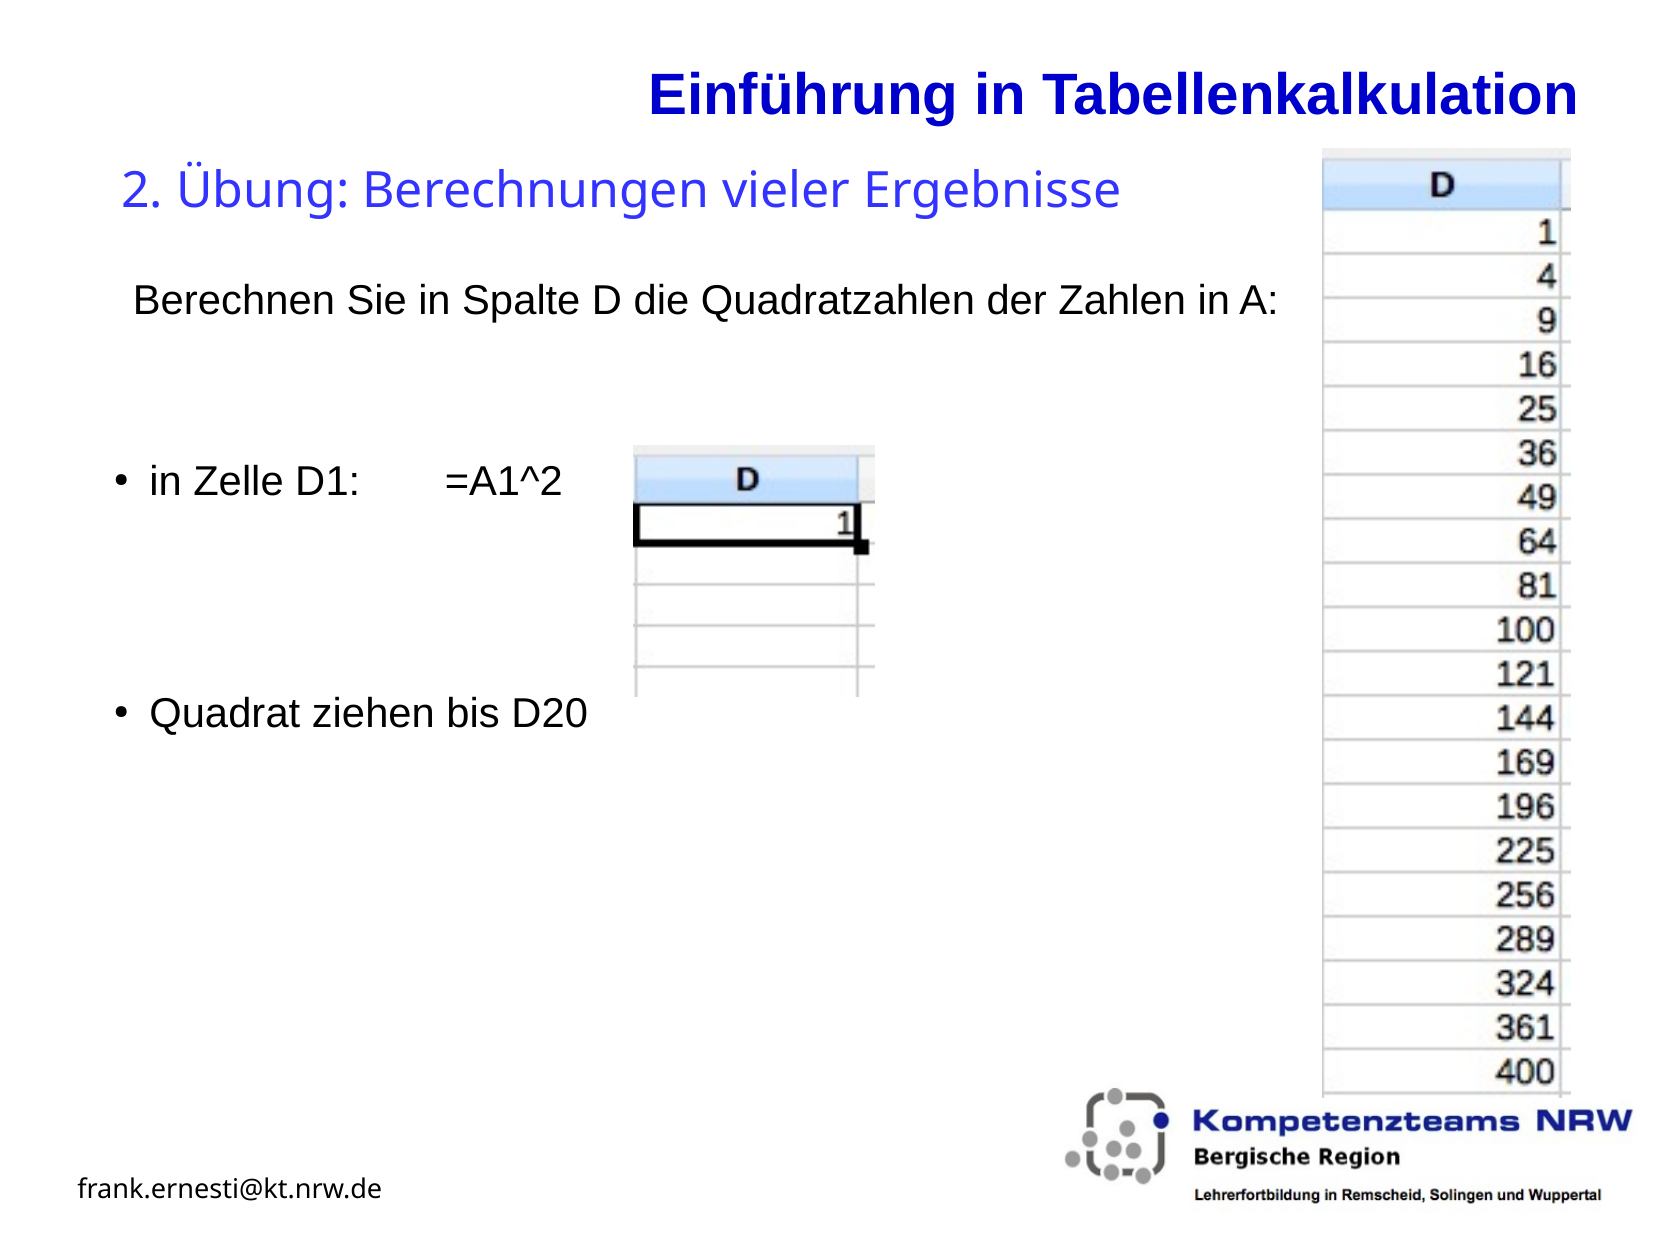

| | Einführung in Tabellenkalkulation |
| --- | --- |
2. Übung: Berechnungen vieler Ergebnisse
Berechnen Sie in Spalte D die Quadratzahlen der Zahlen in A:
in Zelle D1:		=A1^2
Quadrat ziehen bis D20
frank.ernesti@kt.nrw.de